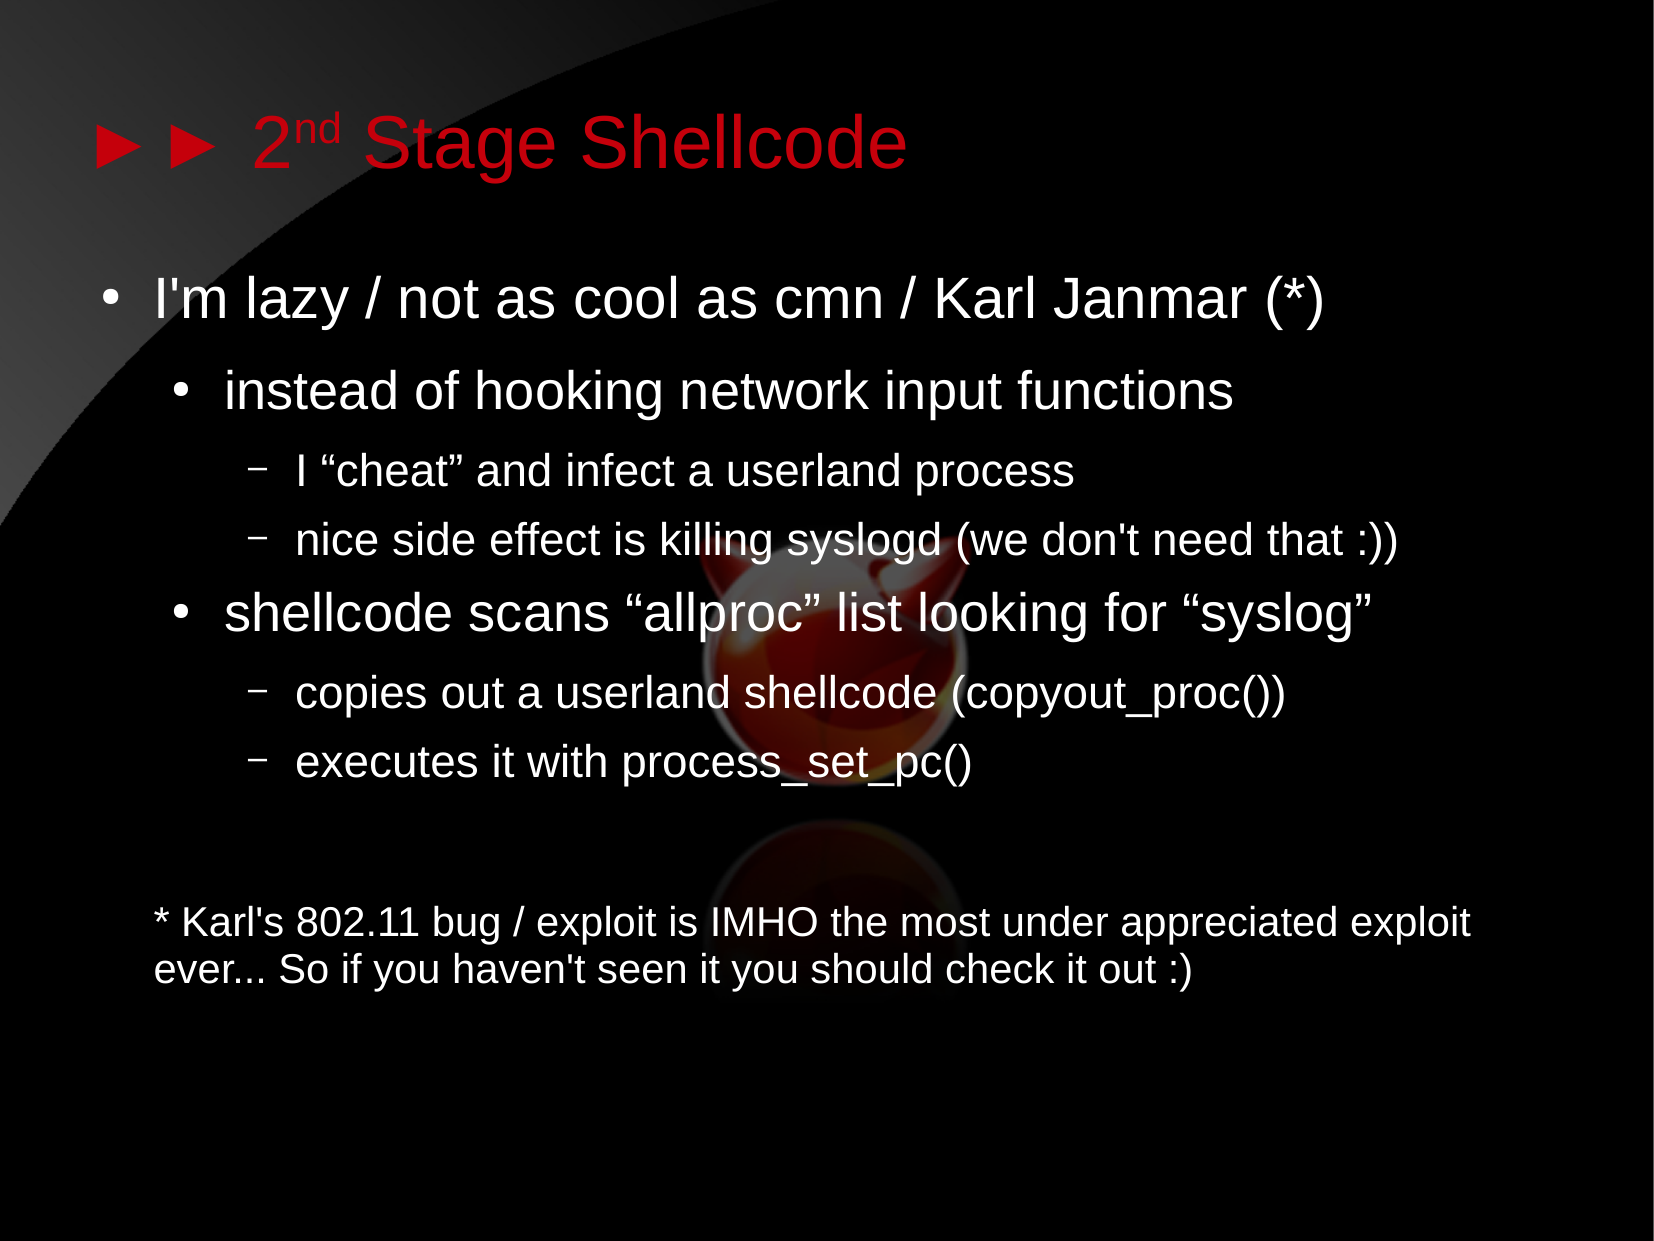

# ►► 2nd Stage Shellcode
I'm lazy / not as cool as cmn / Karl Janmar (*)
instead of hooking network input functions
I “cheat” and infect a userland process
nice side effect is killing syslogd (we don't need that :))
shellcode scans “allproc” list looking for “syslog”
copies out a userland shellcode (copyout_proc())
executes it with process_set_pc()
* Karl's 802.11 bug / exploit is IMHO the most under appreciated exploit ever... So if you haven't seen it you should check it out :)